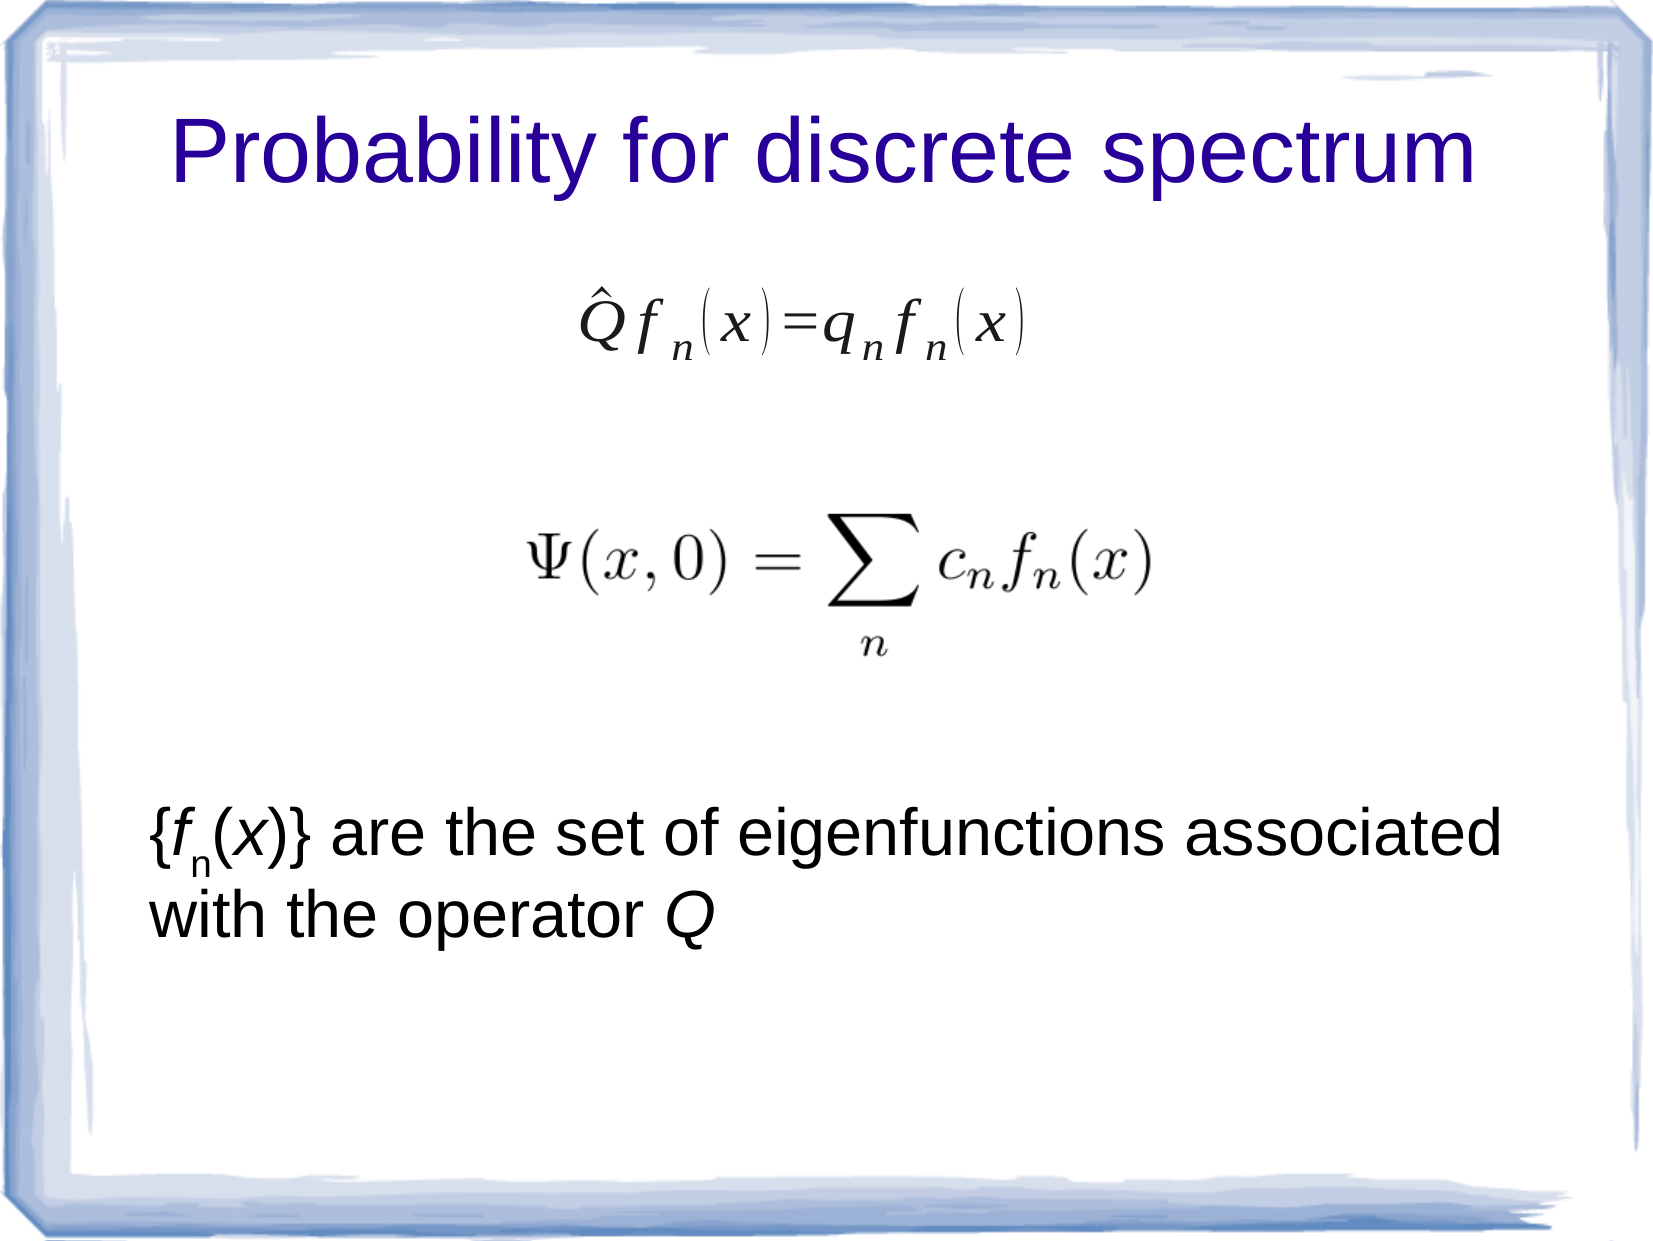

# Probability for discrete spectrum
{fn(x)} are the set of eigenfunctions associated with the operator Q